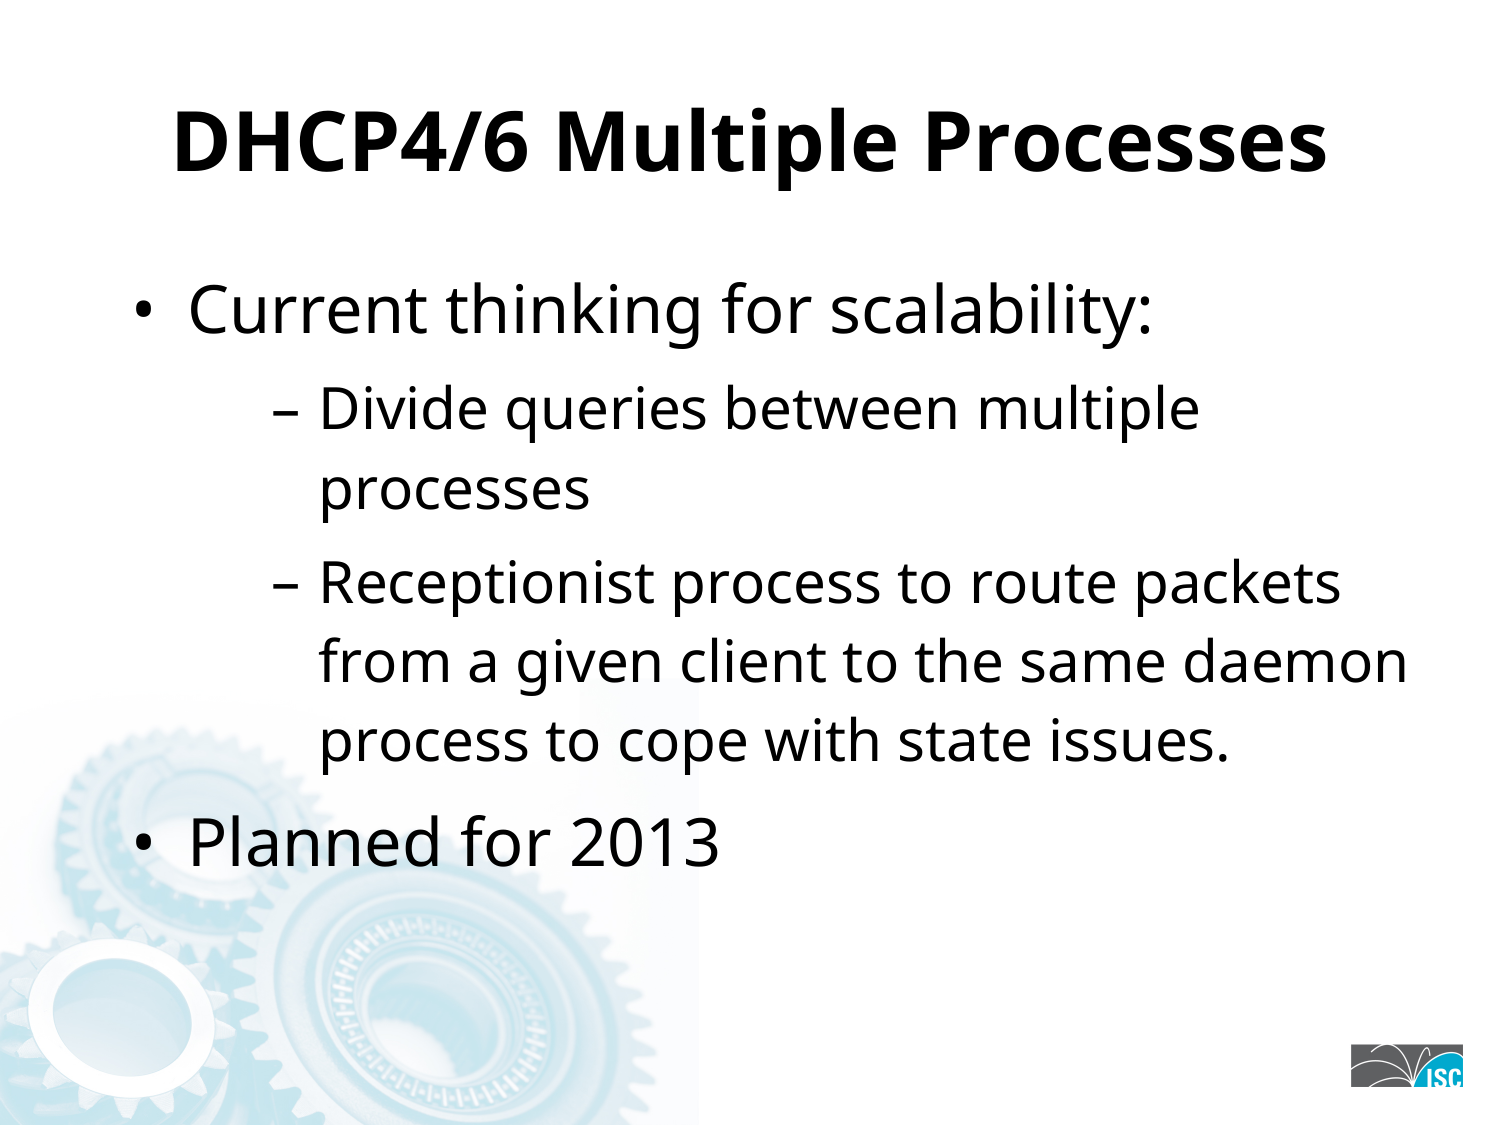

# DHCP4/6 Multiple Processes
Current thinking for scalability:
Divide queries between multiple processes
Receptionist process to route packets from a given client to the same daemon process to cope with state issues.
Planned for 2013